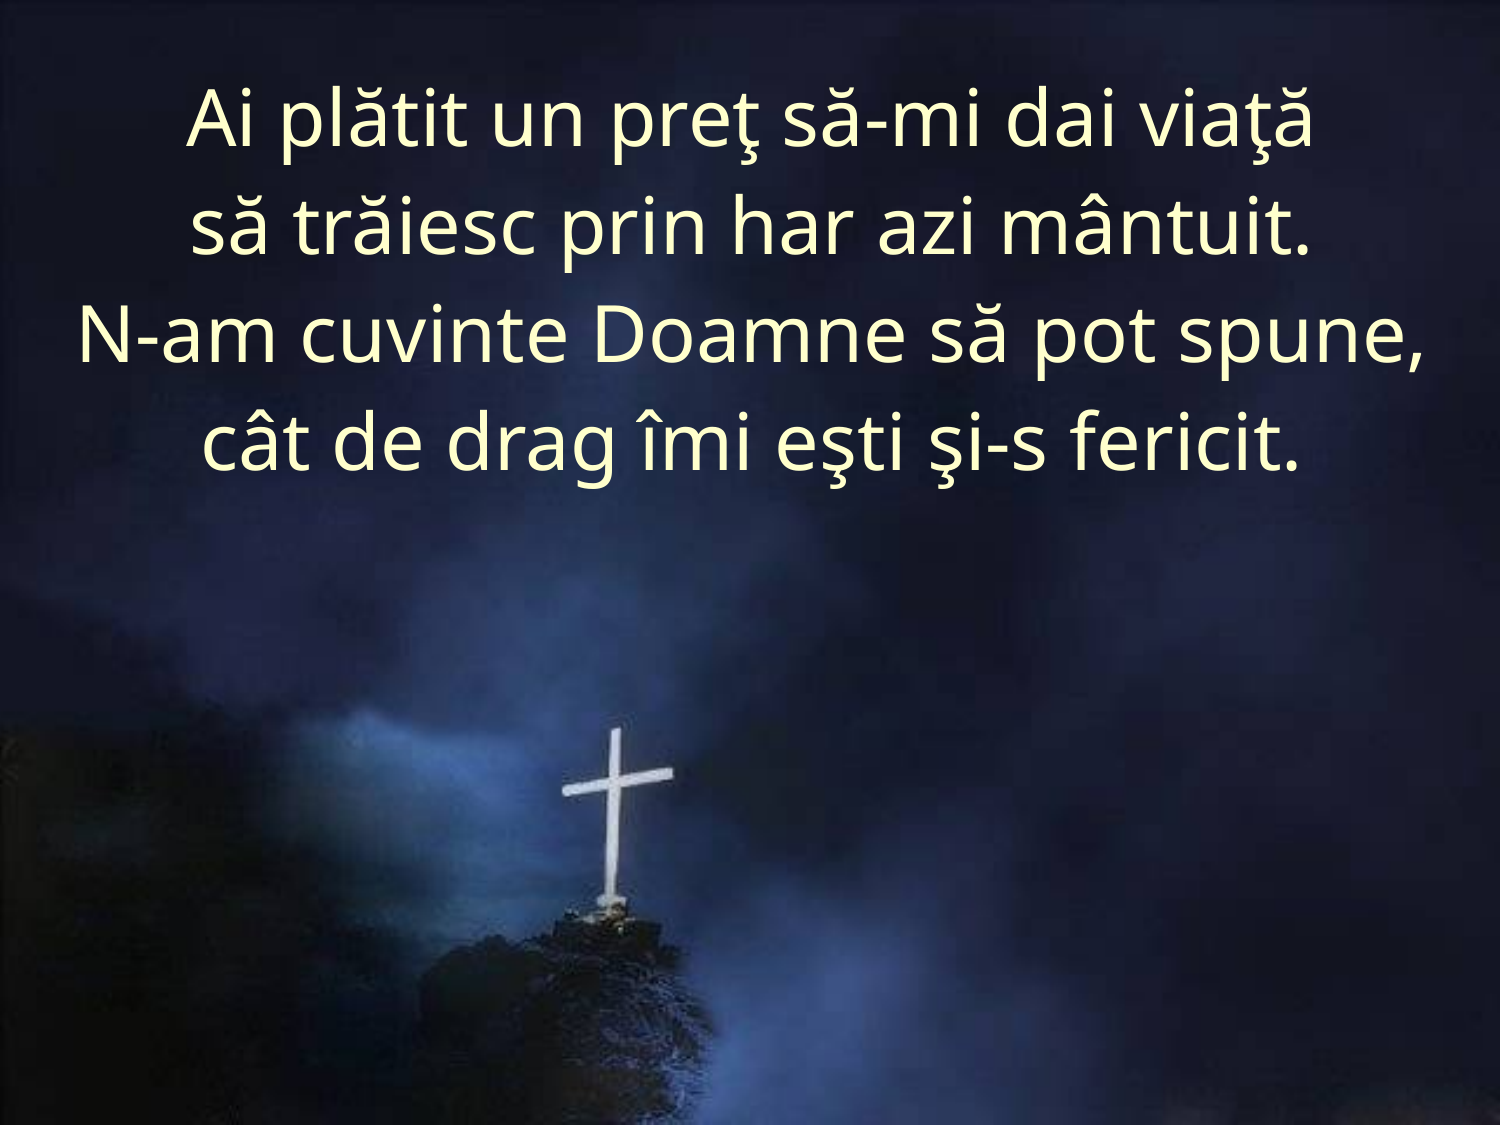

Ai plătit un preţ să-mi dai viaţă
să trăiesc prin har azi mântuit.
N-am cuvinte Doamne să pot spune,
cât de drag îmi eşti şi-s fericit.